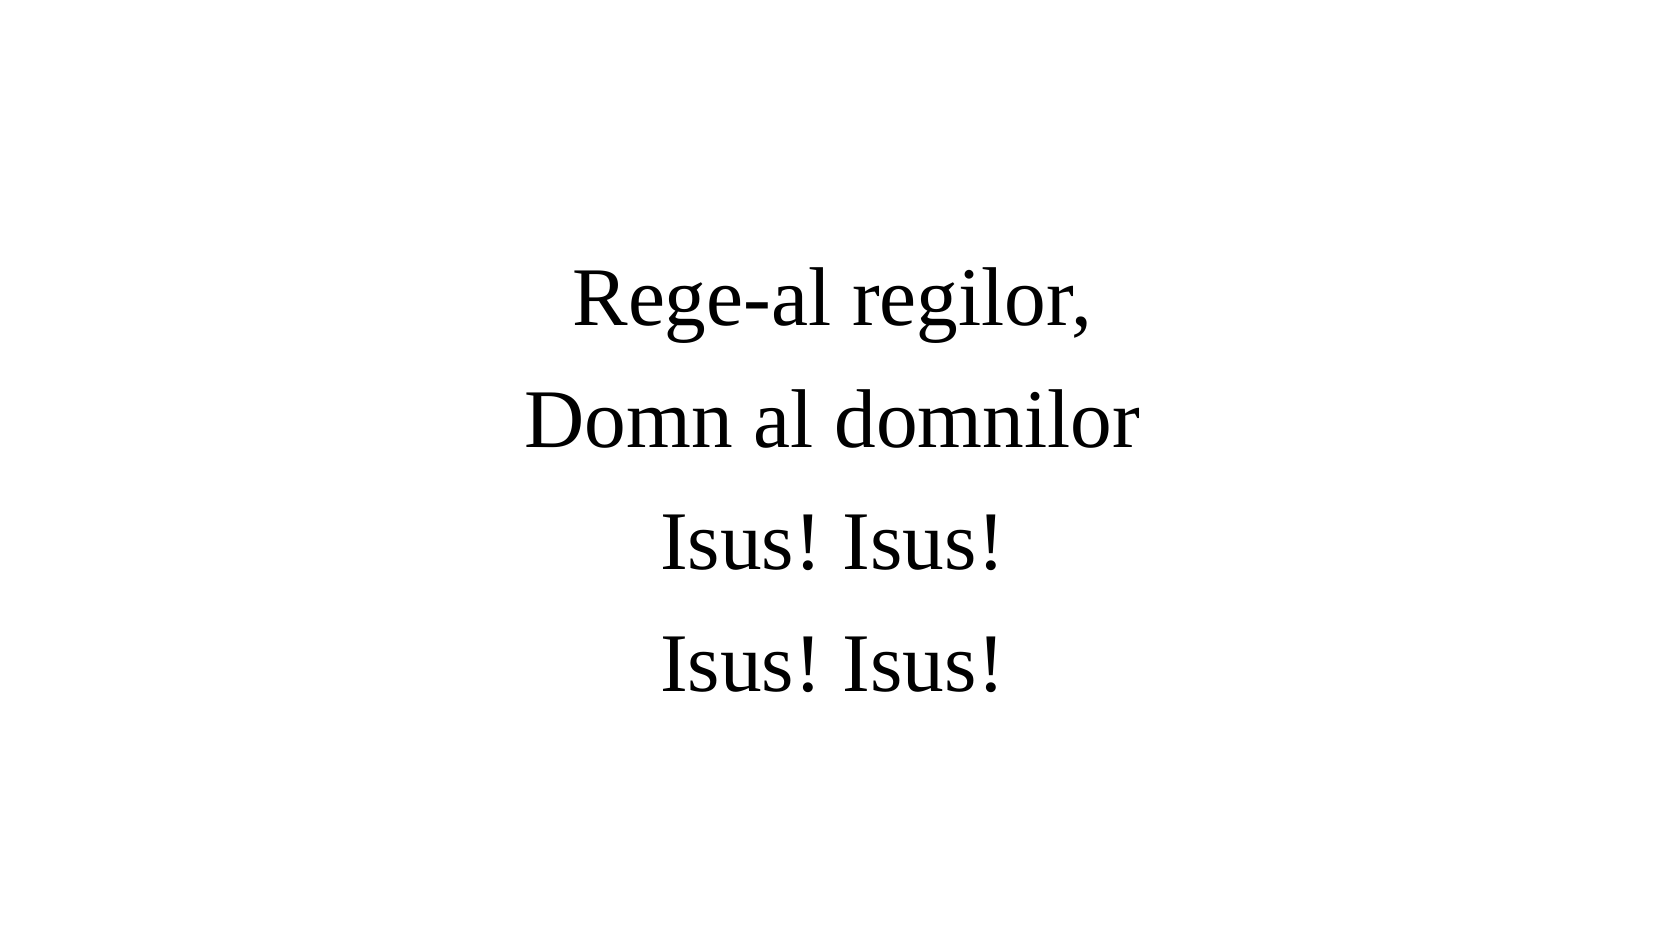

# Rege-al regilor,
Domn al domnilor
Isus! Isus!
Isus! Isus!